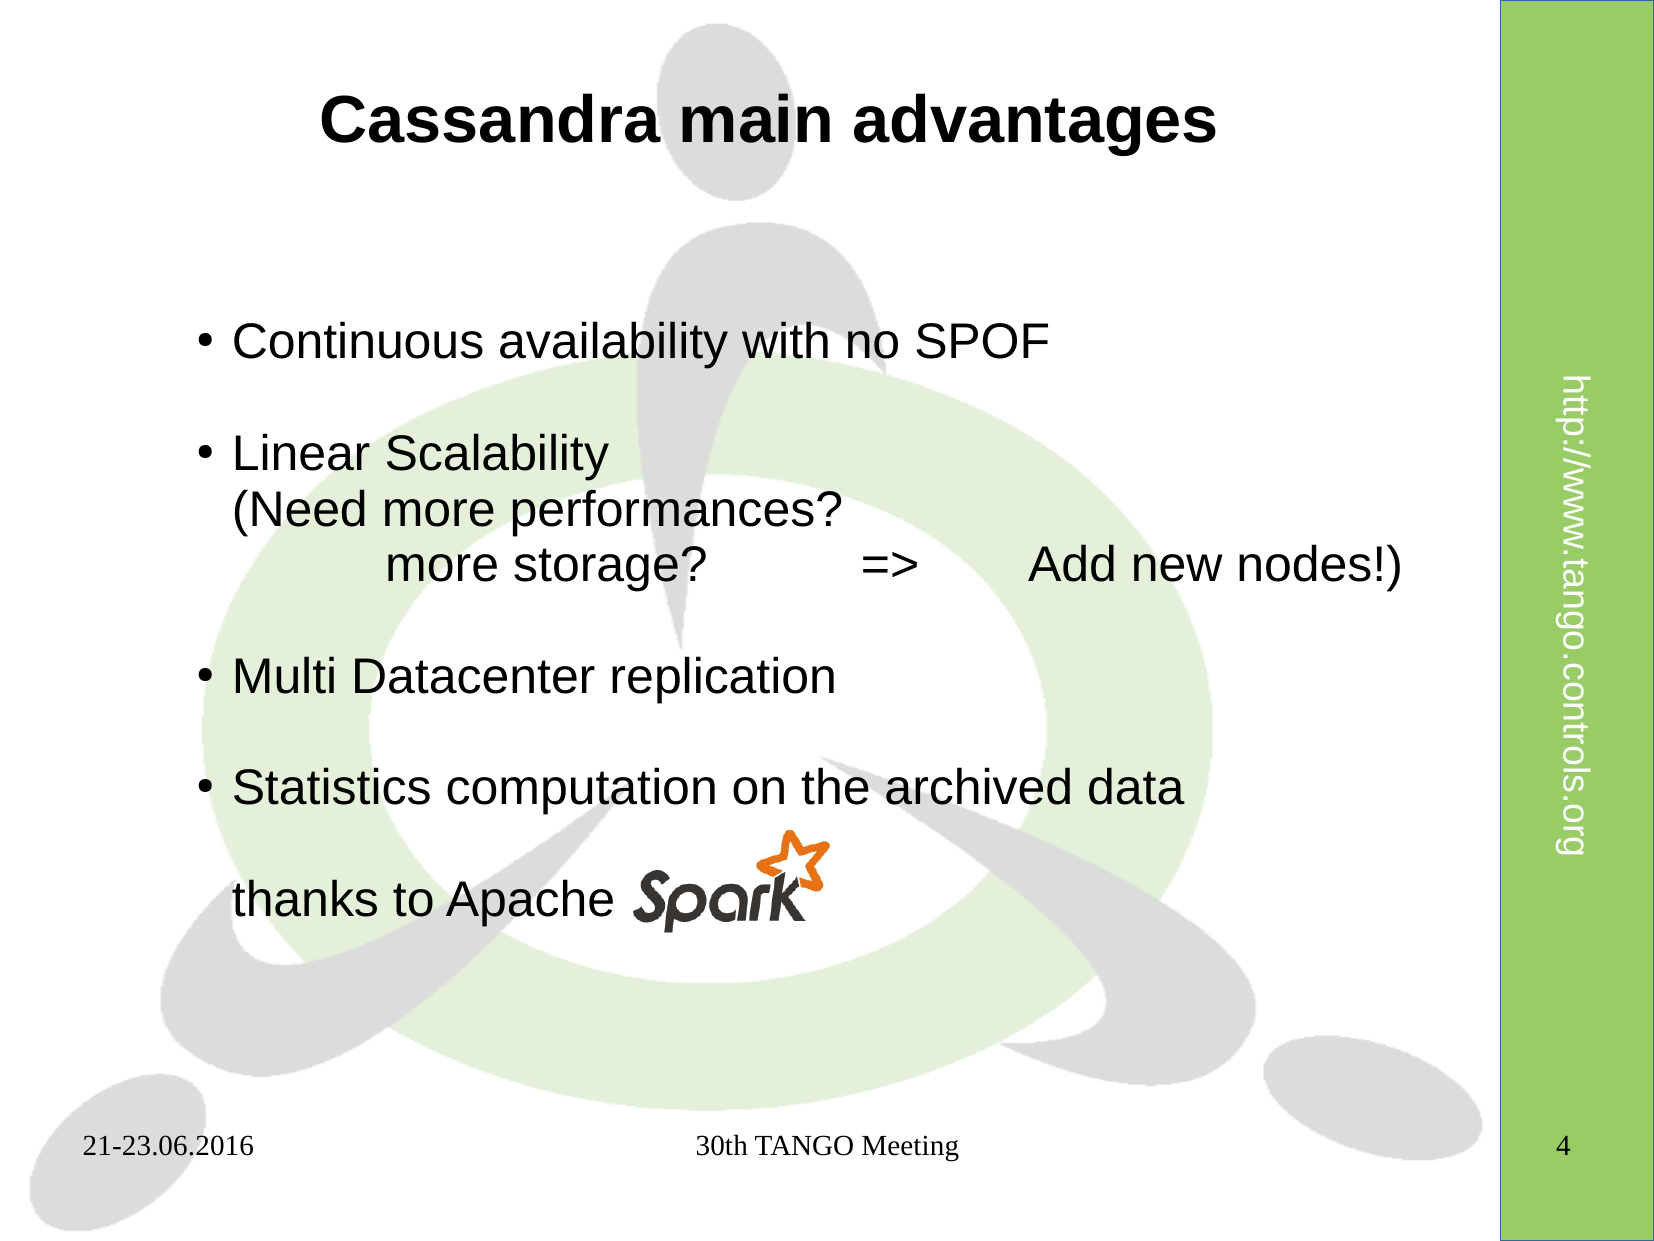

Cassandra main advantages
Continuous availability with no SPOF
Linear Scalability
(Need more performances?
 more storage? => Add new nodes!)
Multi Datacenter replication
Statistics computation on the archived data
thanks to Apache
21-23.06.2016
30th TANGO Meeting
4